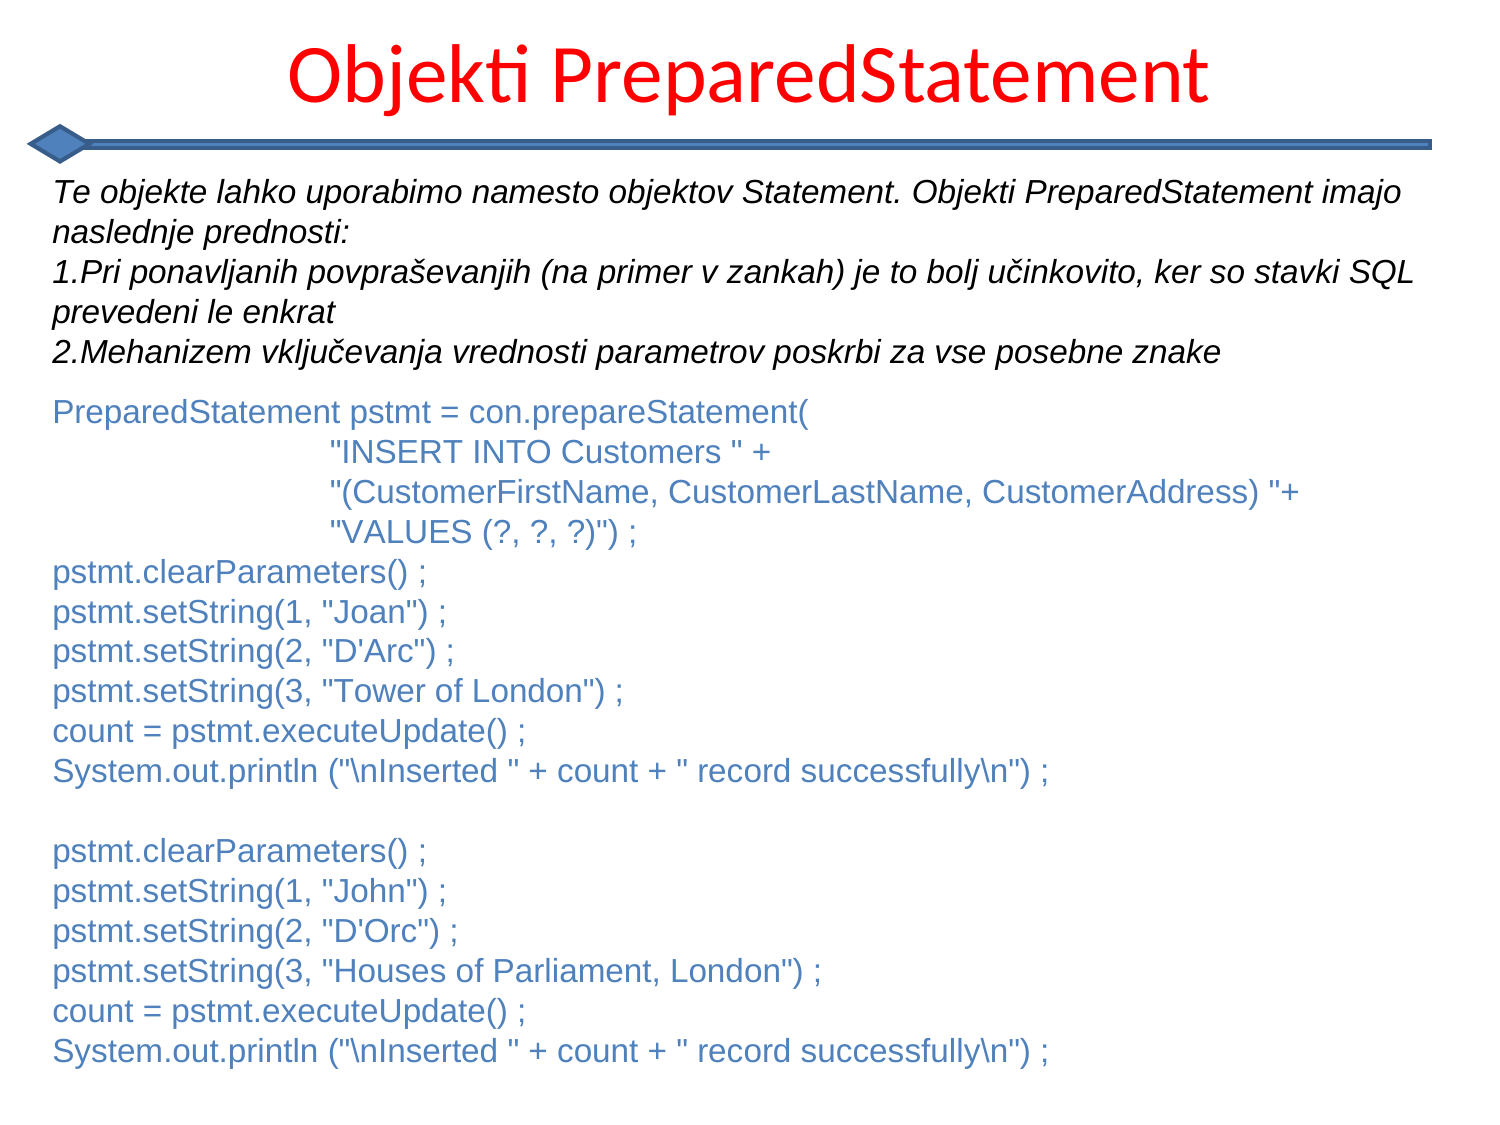

# Objekti PreparedStatement
Te objekte lahko uporabimo namesto objektov Statement. Objekti PreparedStatement imajo naslednje prednosti:
Pri ponavljanih povpraševanjih (na primer v zankah) je to bolj učinkovito, ker so stavki SQL prevedeni le enkrat
Mehanizem vključevanja vrednosti parametrov poskrbi za vse posebne znake
PreparedStatement pstmt = con.prepareStatement(
 "INSERT INTO Customers " +
 "(CustomerFirstName, CustomerLastName, CustomerAddress) "+
 "VALUES (?, ?, ?)") ;
pstmt.clearParameters() ;
pstmt.setString(1, "Joan") ;
pstmt.setString(2, "D'Arc") ;
pstmt.setString(3, "Tower of London") ;
count = pstmt.executeUpdate() ;
System.out.println ("\nInserted " + count + " record successfully\n") ;
pstmt.clearParameters() ;
pstmt.setString(1, "John") ;
pstmt.setString(2, "D'Orc") ;
pstmt.setString(3, "Houses of Parliament, London") ;
count = pstmt.executeUpdate() ;
System.out.println ("\nInserted " + count + " record successfully\n") ;